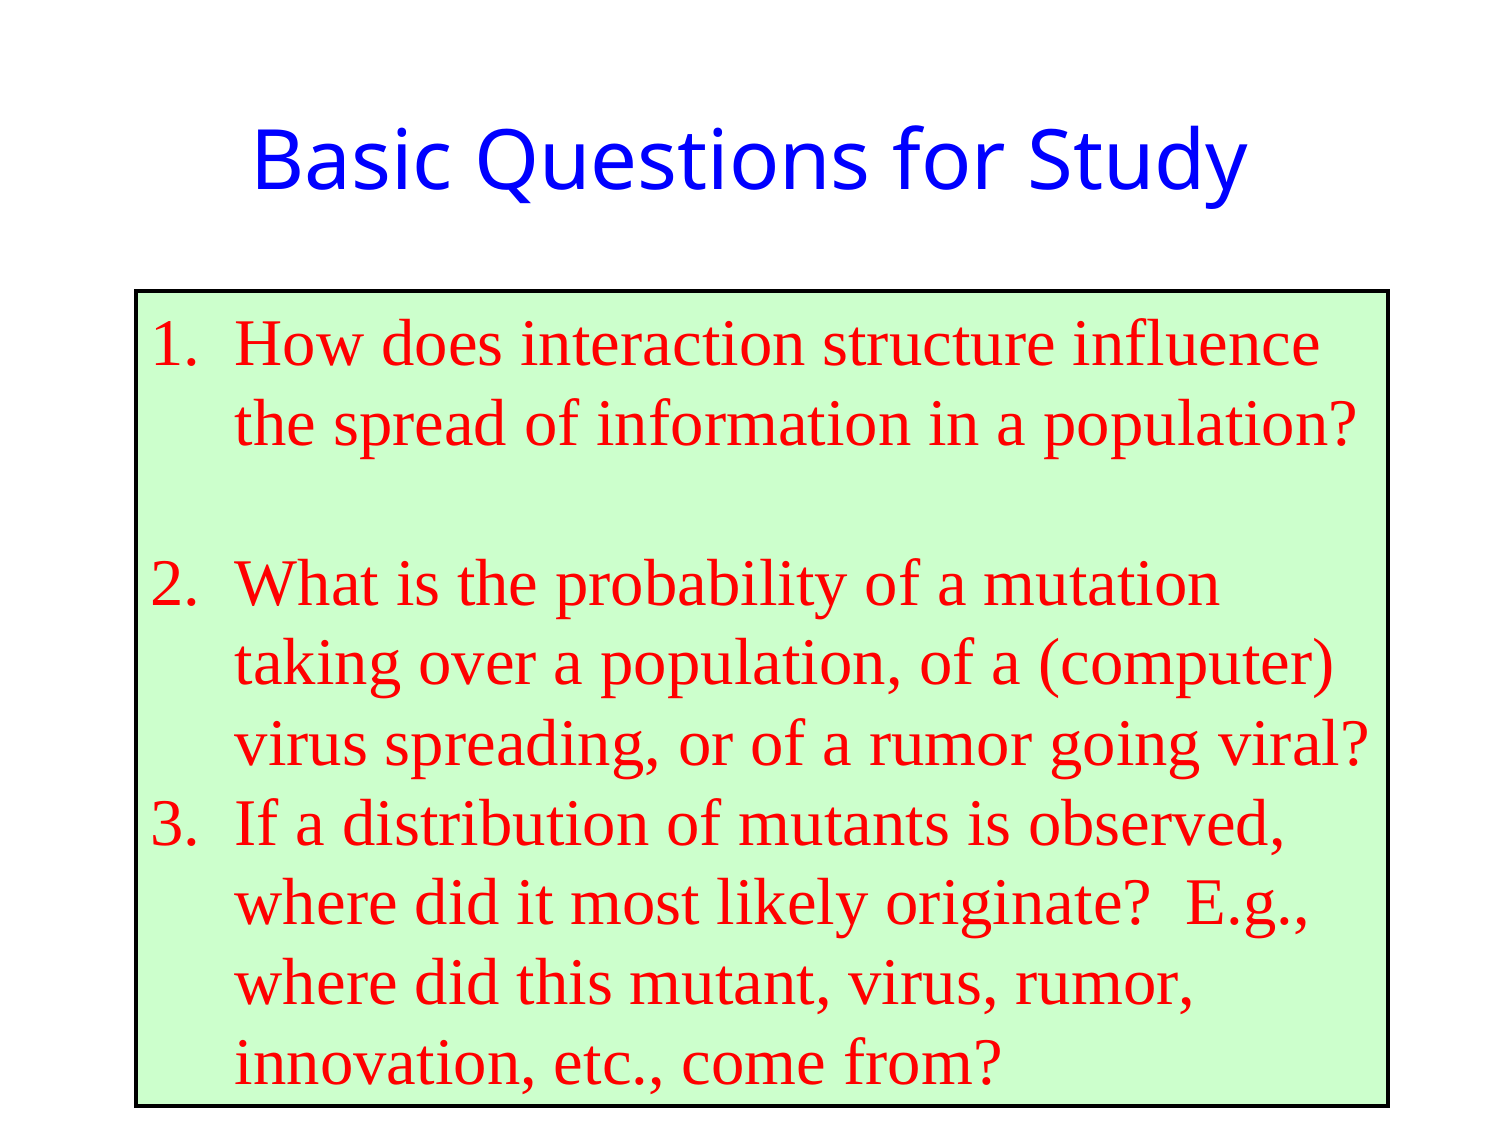

# Basic Questions for Study
How does interaction structure influence the spread of information in a population?
What is the probability of a mutation taking over a population, of a (computer) virus spreading, or of a rumor going viral?
If a distribution of mutants is observed, where did it most likely originate? E.g., where did this mutant, virus, rumor, innovation, etc., come from?